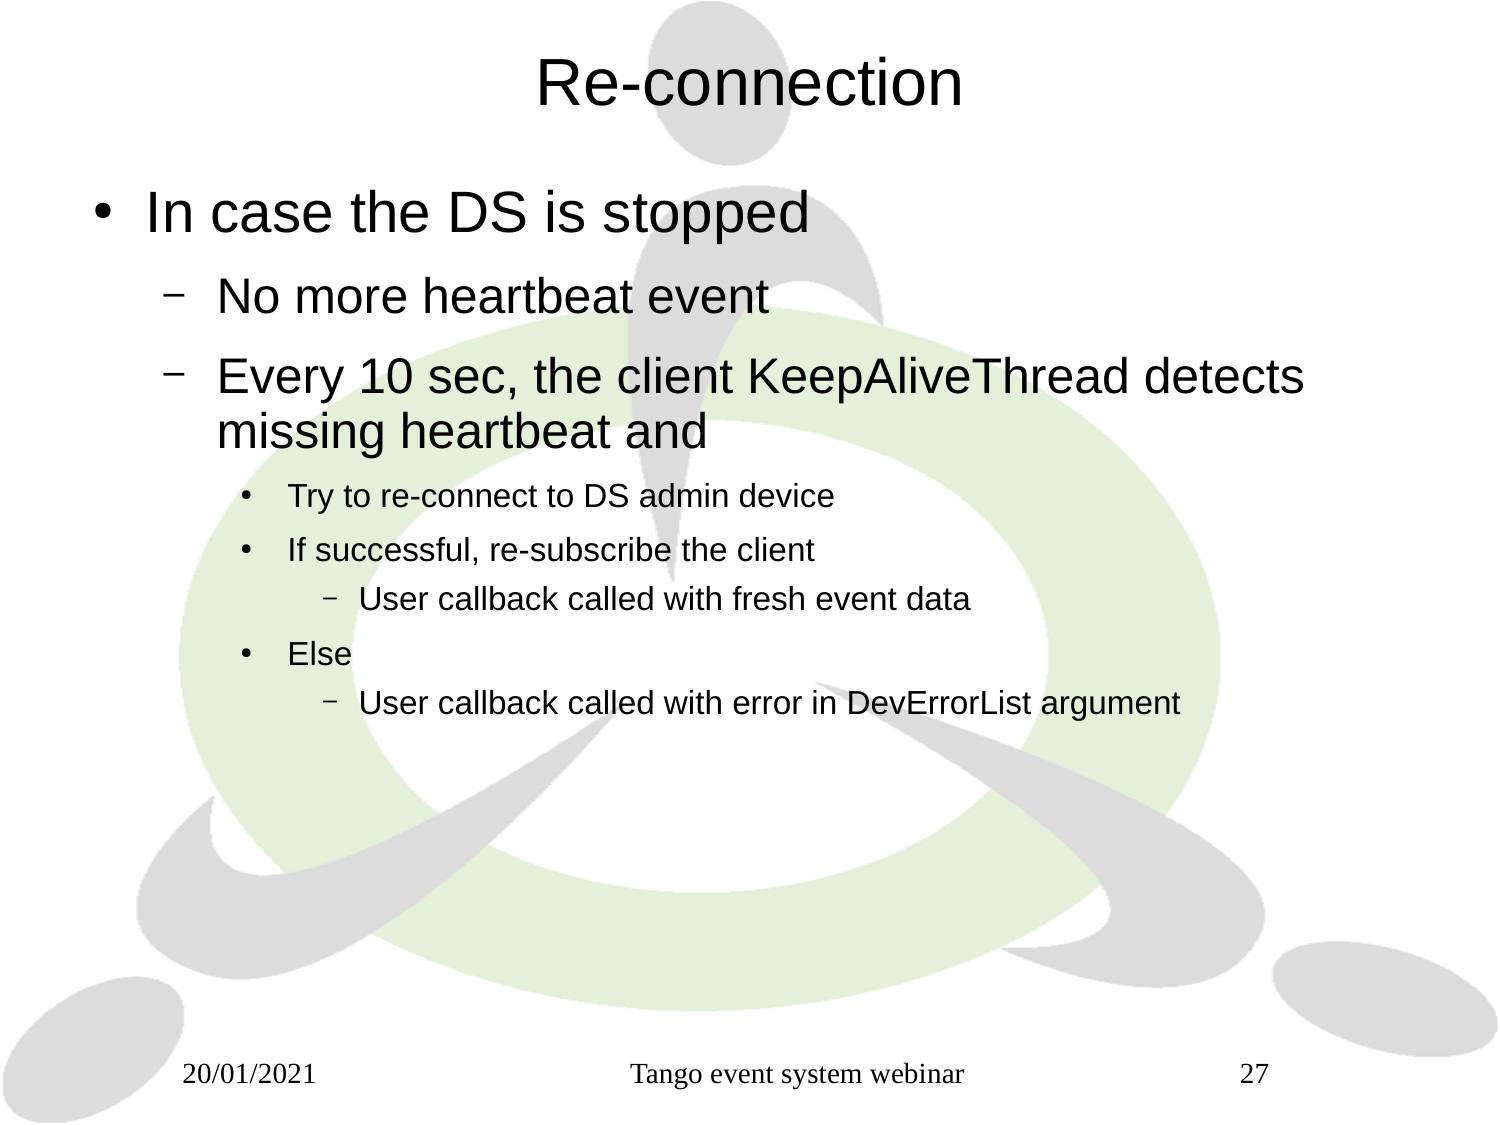

# Re-connection
In case the DS is stopped
No more heartbeat event
Every 10 sec, the client KeepAliveThread detects missing heartbeat and
Try to re-connect to DS admin device
If successful, re-subscribe the client
User callback called with fresh event data
Else
User callback called with error in DevErrorList argument
20/01/2021
Tango event system webinar
27